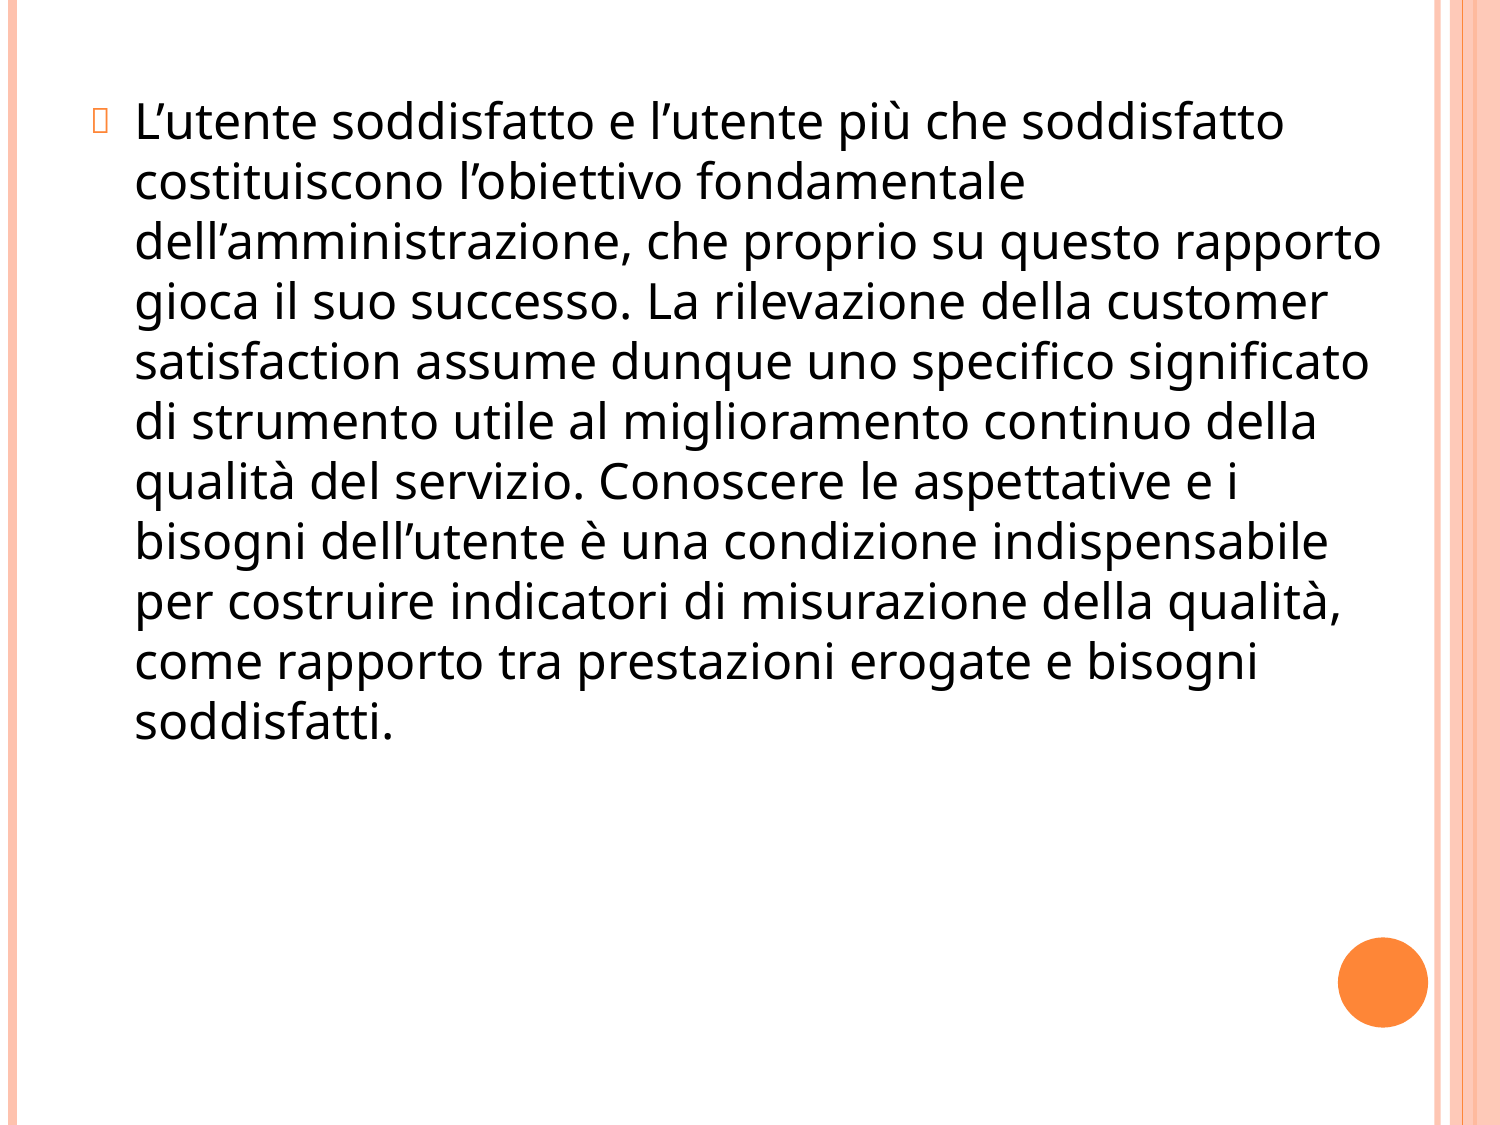

# L’utente soddisfatto e l’utente più che soddisfatto costituiscono l’obiettivo fondamentale dell’amministrazione, che proprio su questo rapporto gioca il suo successo. La rilevazione della customer satisfaction assume dunque uno specifico significato di strumento utile al miglioramento continuo della qualità del servizio. Conoscere le aspettative e i bisogni dell’utente è una condizione indispensabile per costruire indicatori di misurazione della qualità, come rapporto tra prestazioni erogate e bisogni soddisfatti.